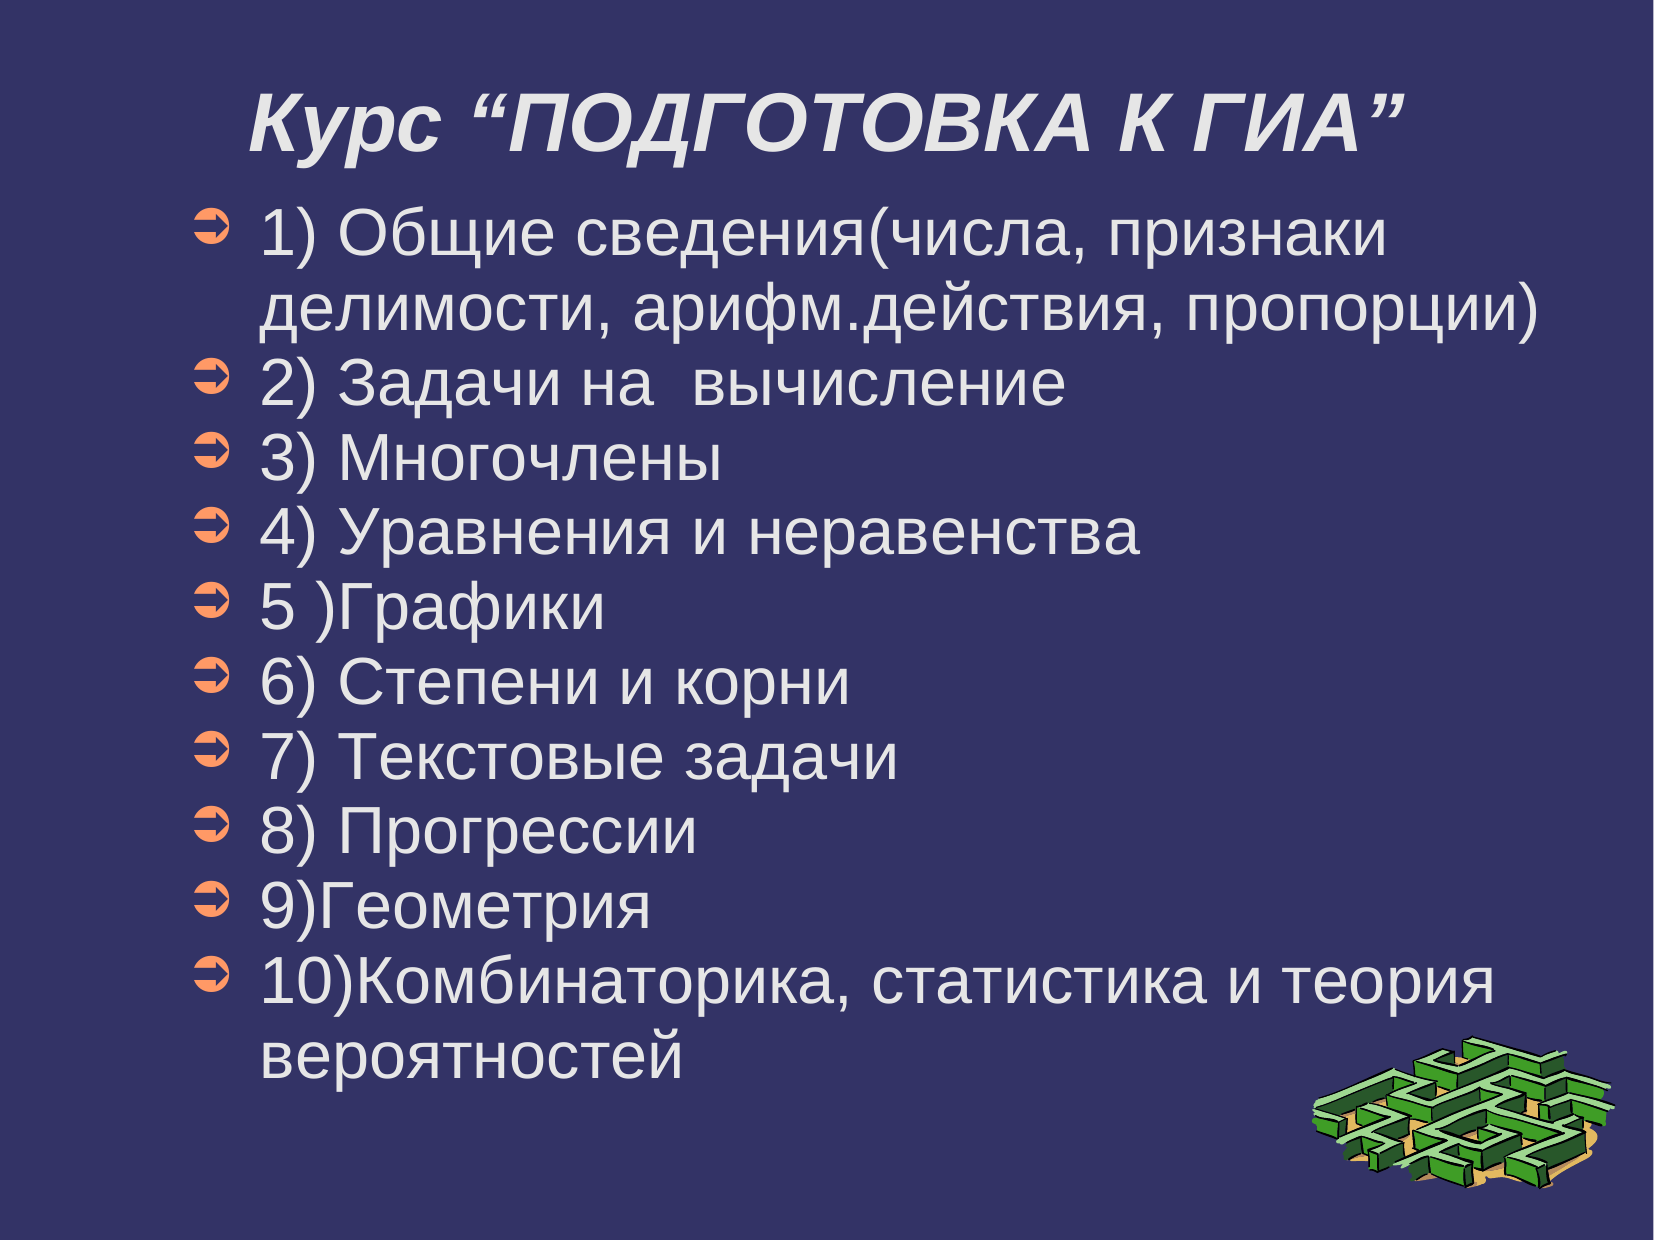

# Курс “ПОДГОТОВКА К ГИА”
1) Общие сведения(числа, признаки делимости, арифм.действия, пропорции)
2) Задачи на вычисление
3) Многочлены
4) Уравнения и неравенства
5 )Графики
6) Степени и корни
7) Текстовые задачи
8) Прогрессии
9)Геометрия
10)Комбинаторика, статистика и теория вероятностей